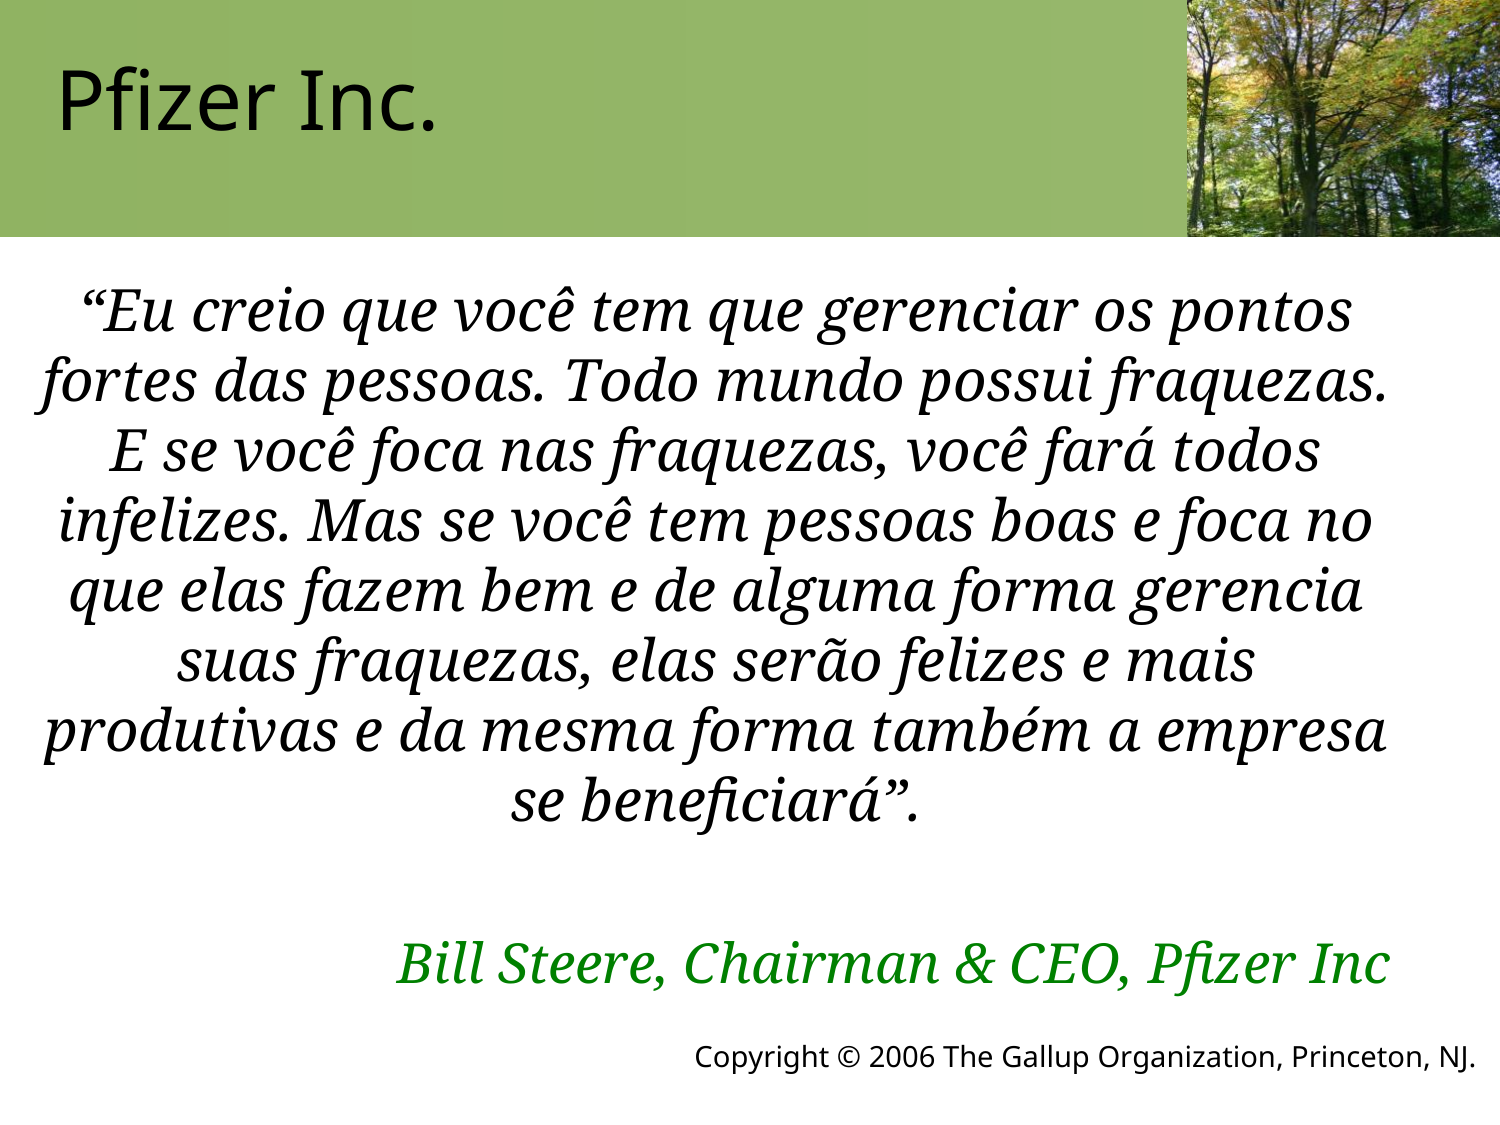

# Pfizer Inc.
“Eu creio que você tem que gerenciar os pontos fortes das pessoas. Todo mundo possui fraquezas. E se você foca nas fraquezas, você fará todos infelizes. Mas se você tem pessoas boas e foca no que elas fazem bem e de alguma forma gerencia suas fraquezas, elas serão felizes e mais produtivas e da mesma forma também a empresa se beneficiará”.
Bill Steere, Chairman & CEO, Pfizer Inc
Copyright © 2006 The Gallup Organization, Princeton, NJ.